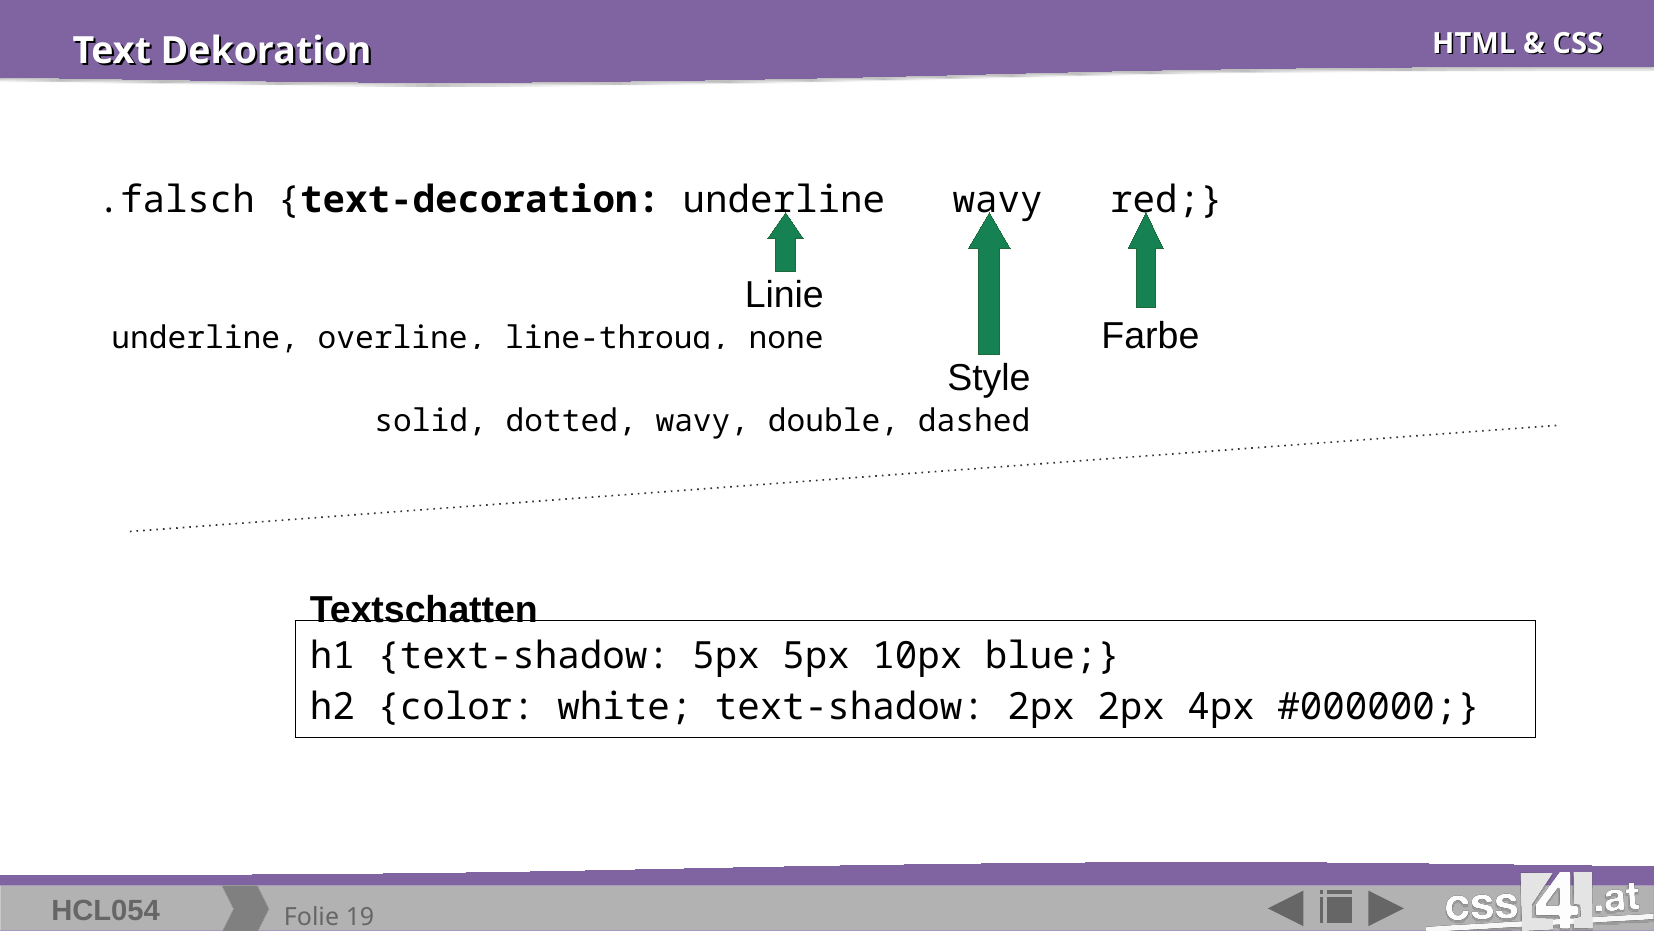

HTML & CSS
Text Dekoration
.falsch {text-decoration: underline wavy red;}
Linie
underline, overline, line-throug, none
Farbe
Style
solid, dotted, wavy, double, dashed
Textschatten
h1 {text-shadow: 5px 5px 10px blue;}
h2 {color: white; text-shadow: 2px 2px 4px #000000;}
HCL054
Folie